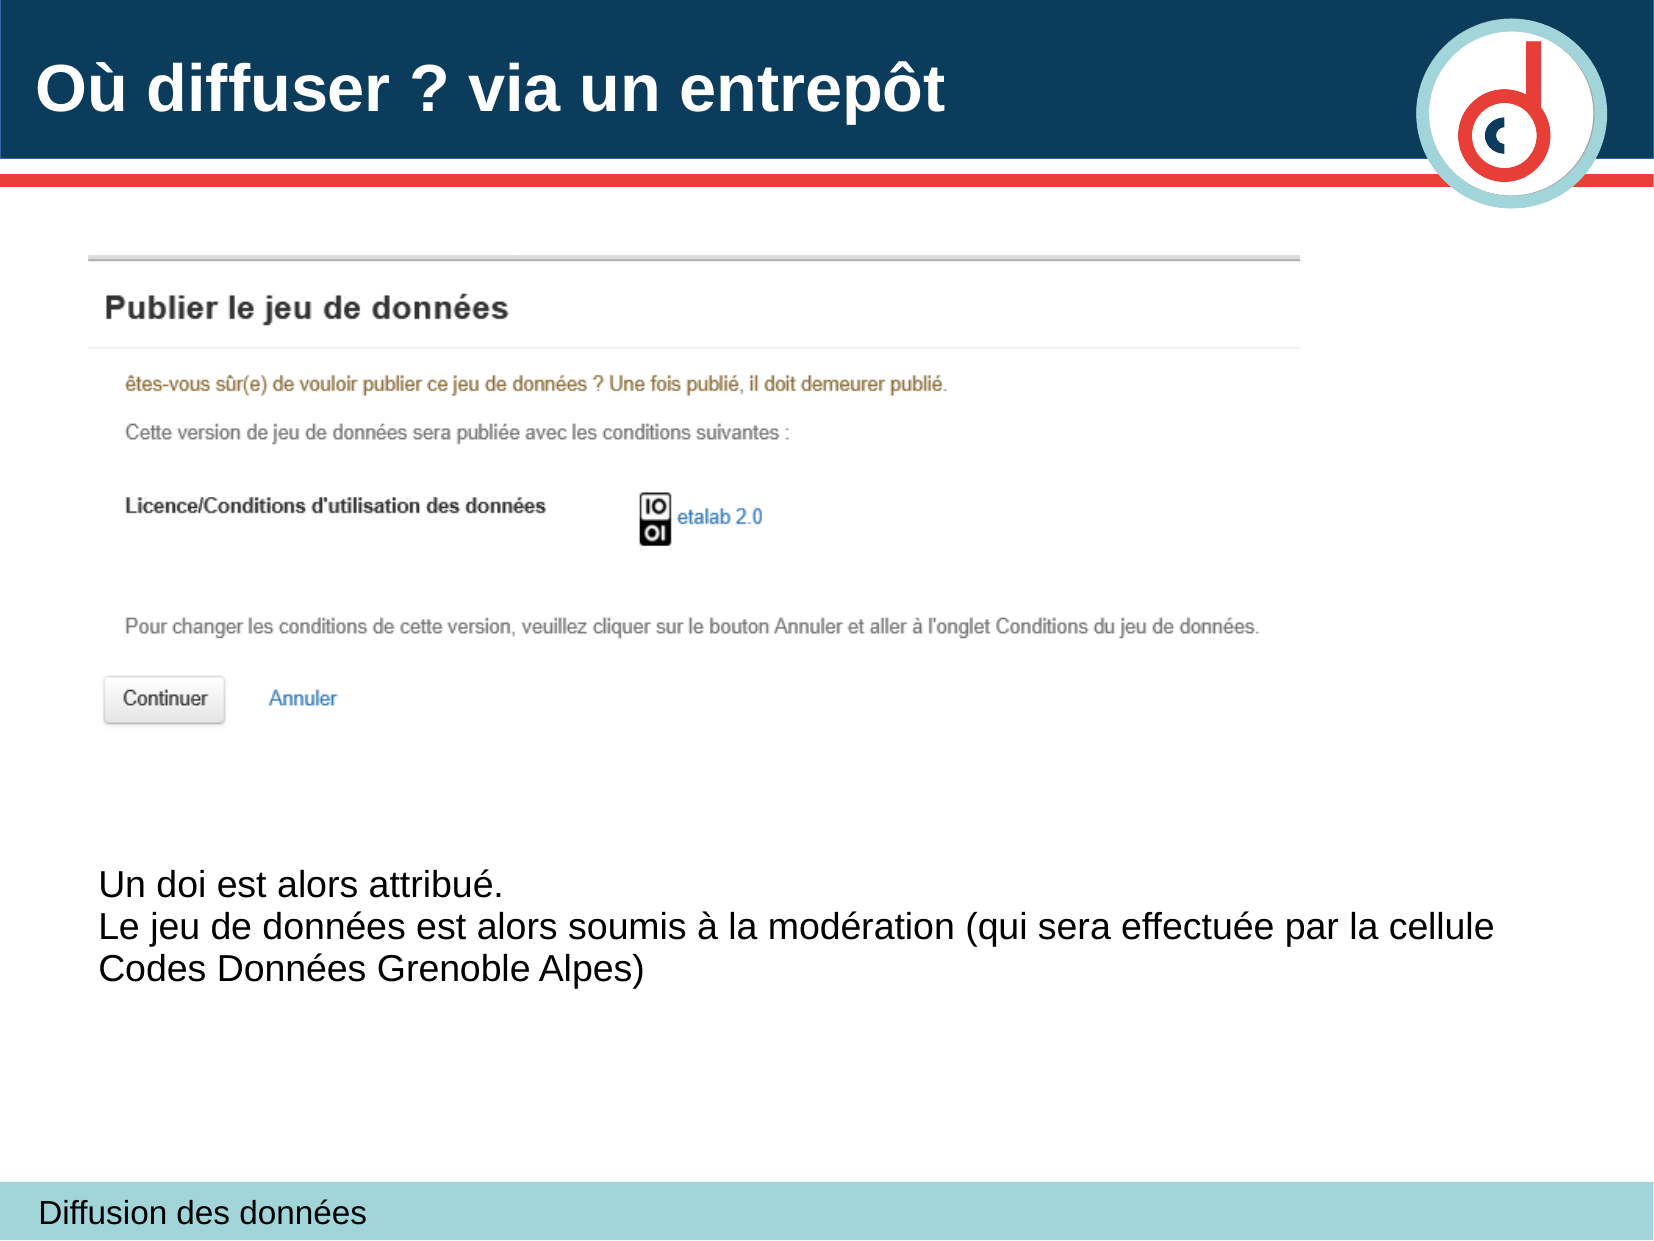

# Où diffuser ? via un entrepôt
Un doi est alors attribué.
Le jeu de données est alors soumis à la modération (qui sera effectuée par la cellule Codes Données Grenoble Alpes)
Diffusion des données